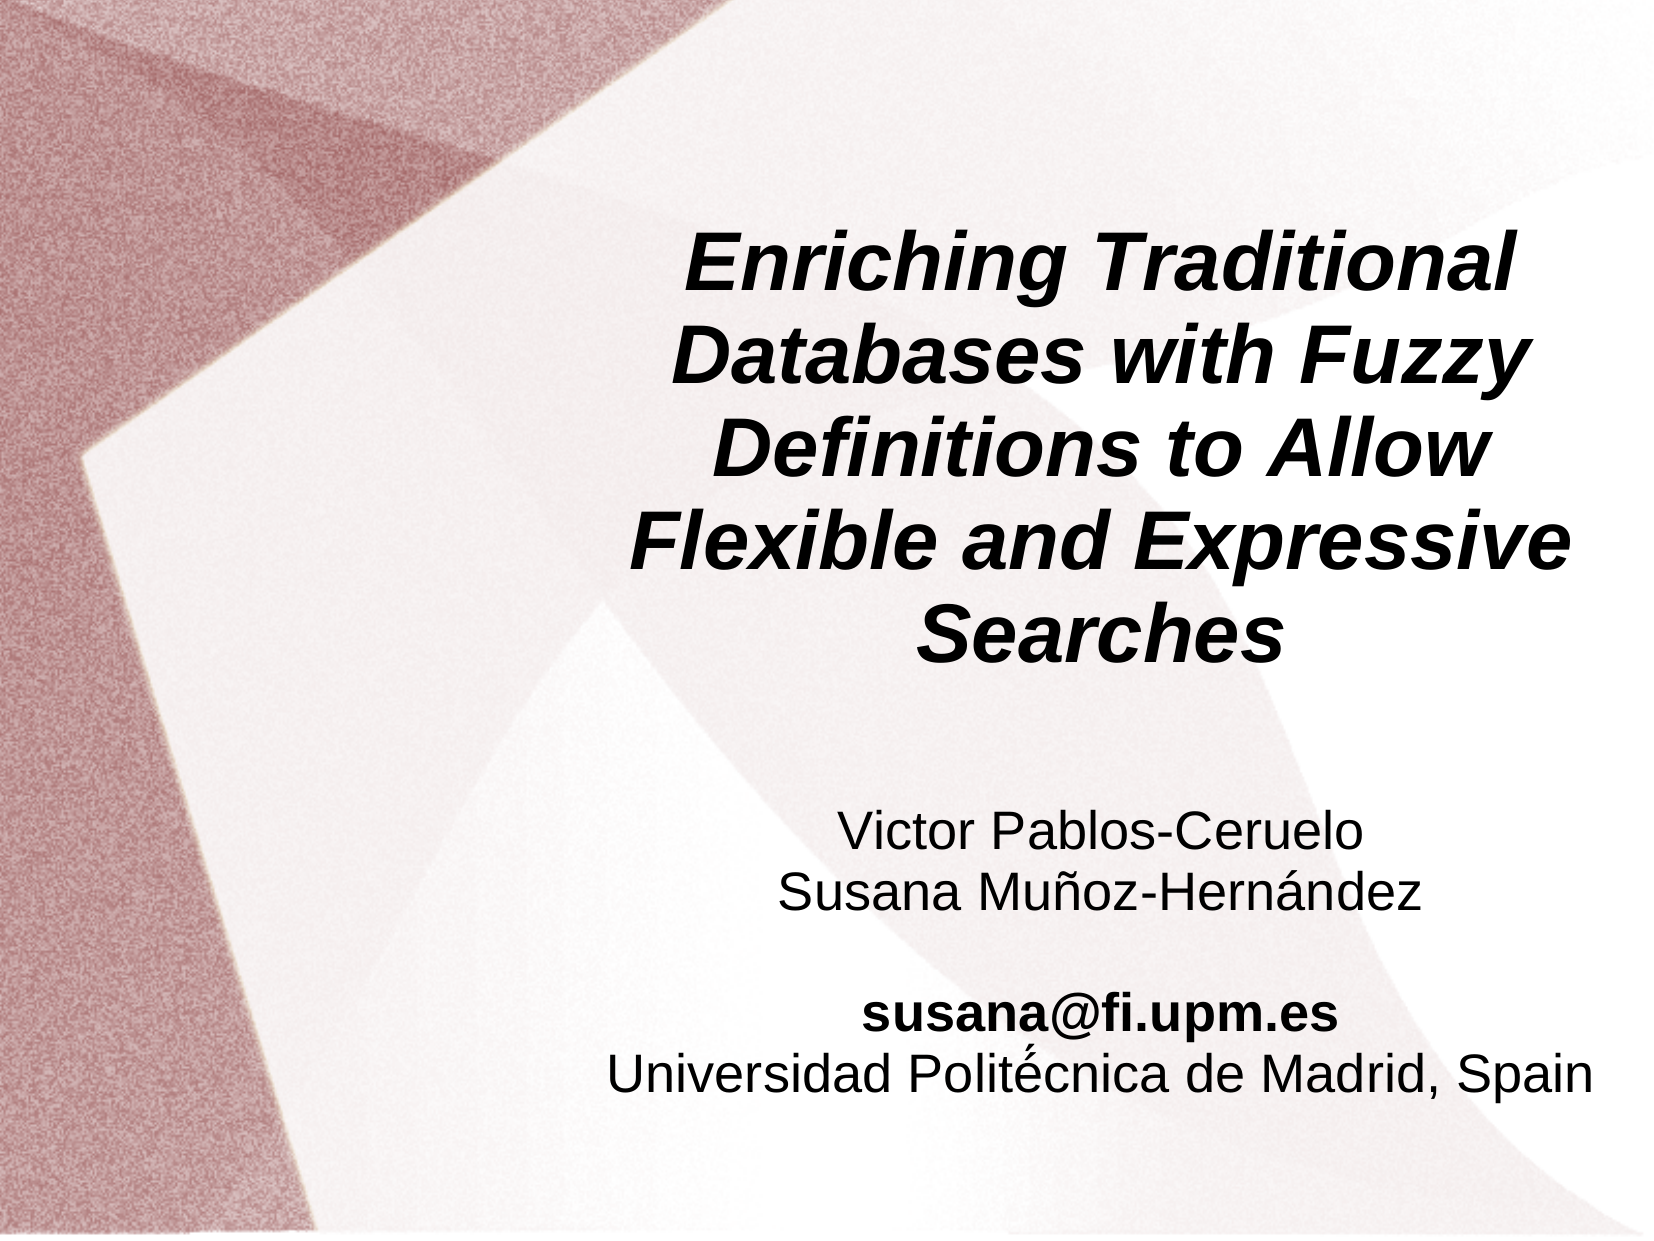

# Enriching Traditional Databases with Fuzzy Definitions to Allow Flexible and Expressive Searches
Victor Pablos-Ceruelo
Susana Muñoz-Hernández
susana@fi.upm.es
Universidad Polité́cnica de Madrid, Spain